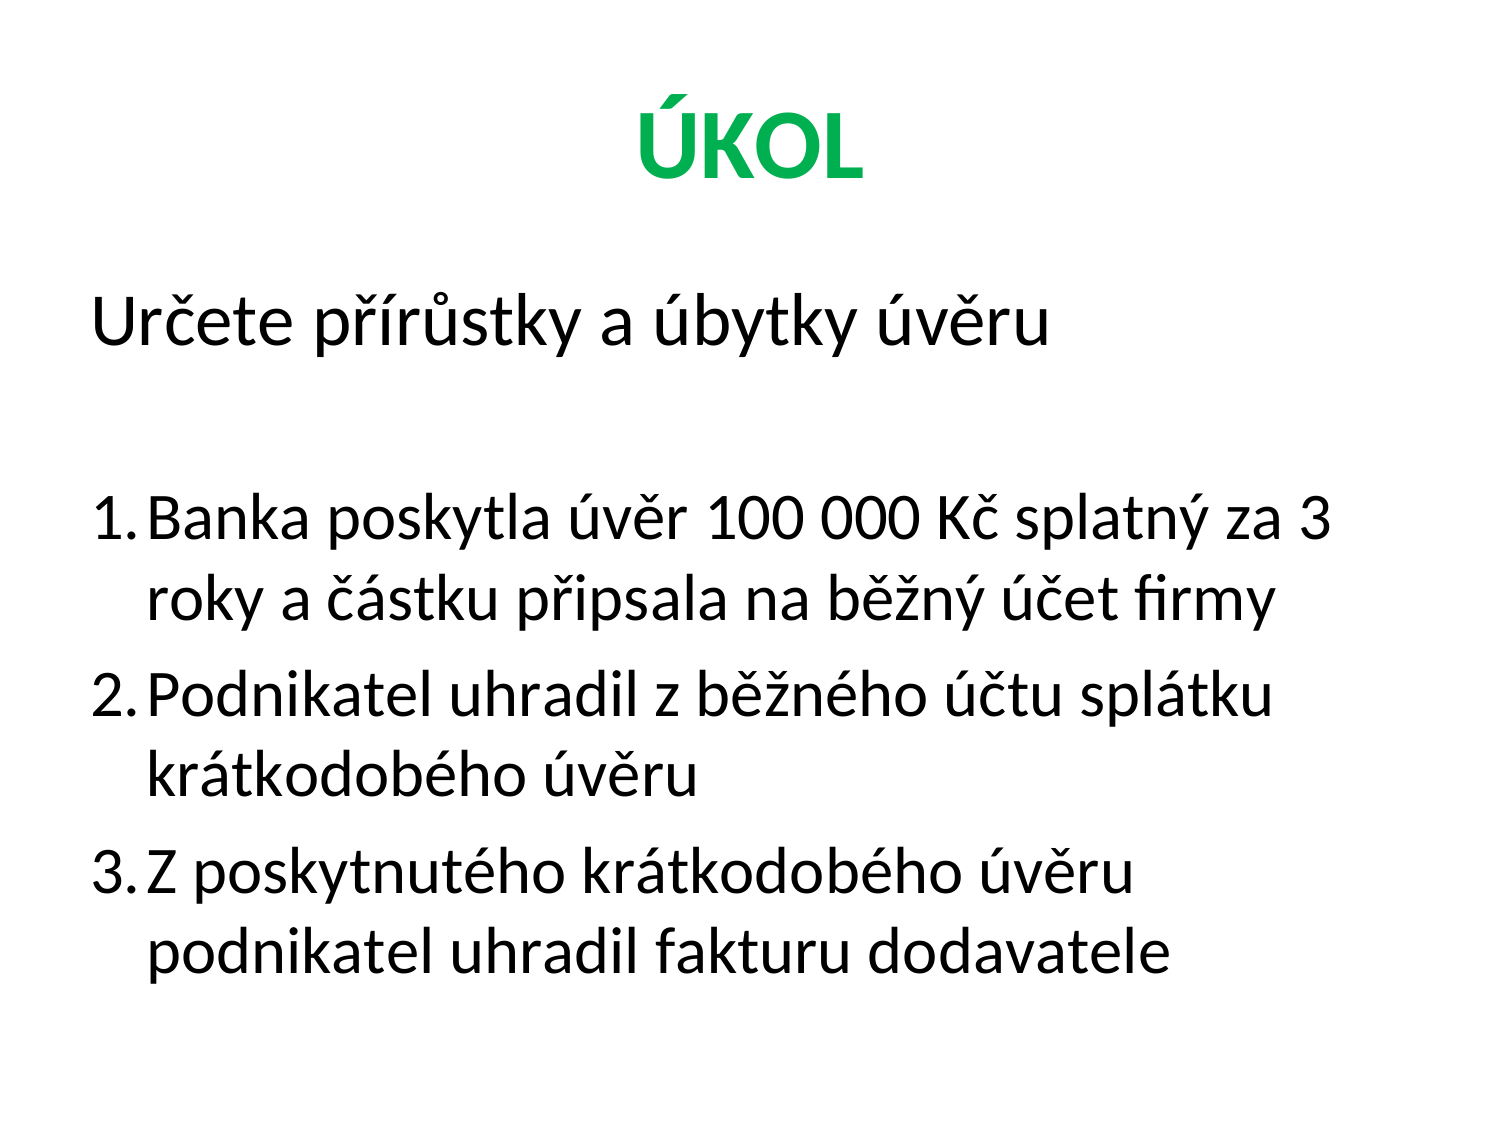

# ÚKOL
Určete přírůstky a úbytky úvěru
Banka poskytla úvěr 100 000 Kč splatný za 3 roky a částku připsala na běžný účet firmy
Podnikatel uhradil z běžného účtu splátku krátkodobého úvěru
Z poskytnutého krátkodobého úvěru podnikatel uhradil fakturu dodavatele